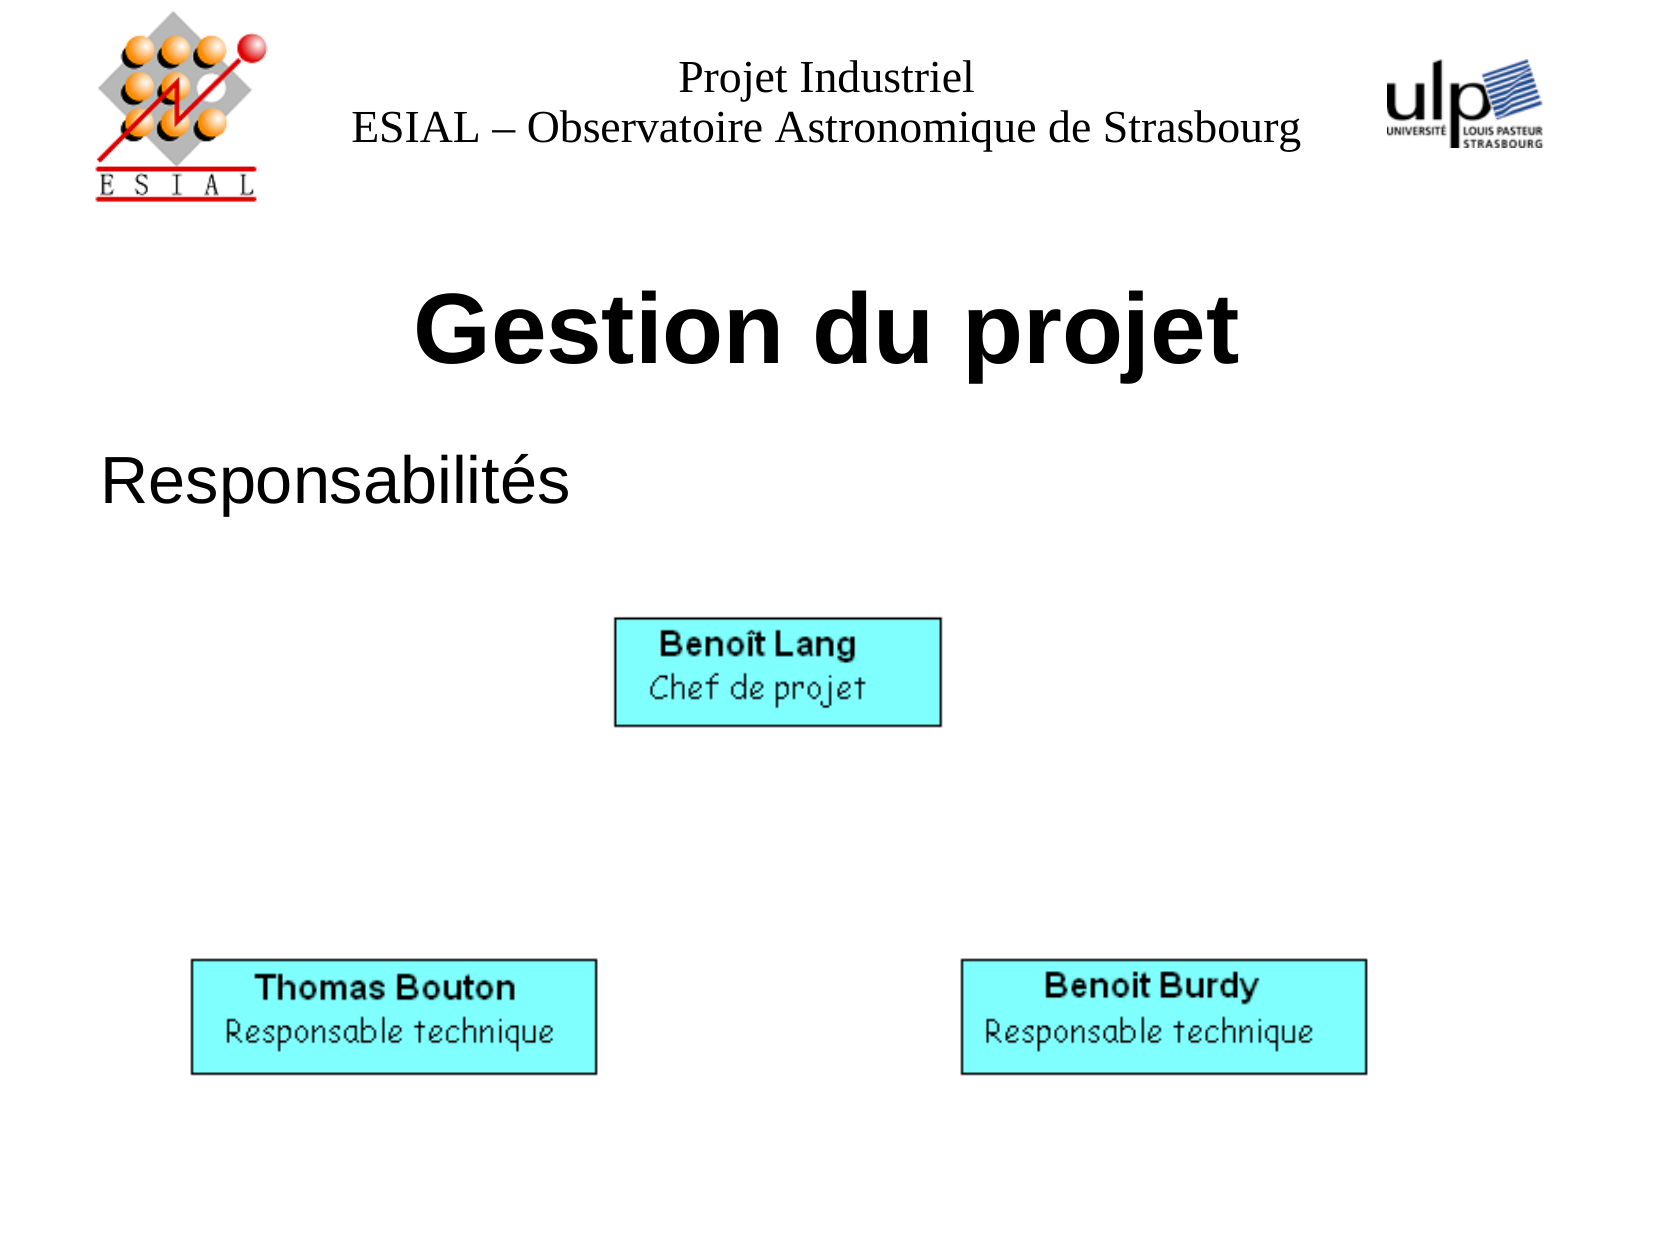

# Projet Industriel ESIAL – Observatoire Astronomique de Strasbourg
Gestion du projet
Responsabilités